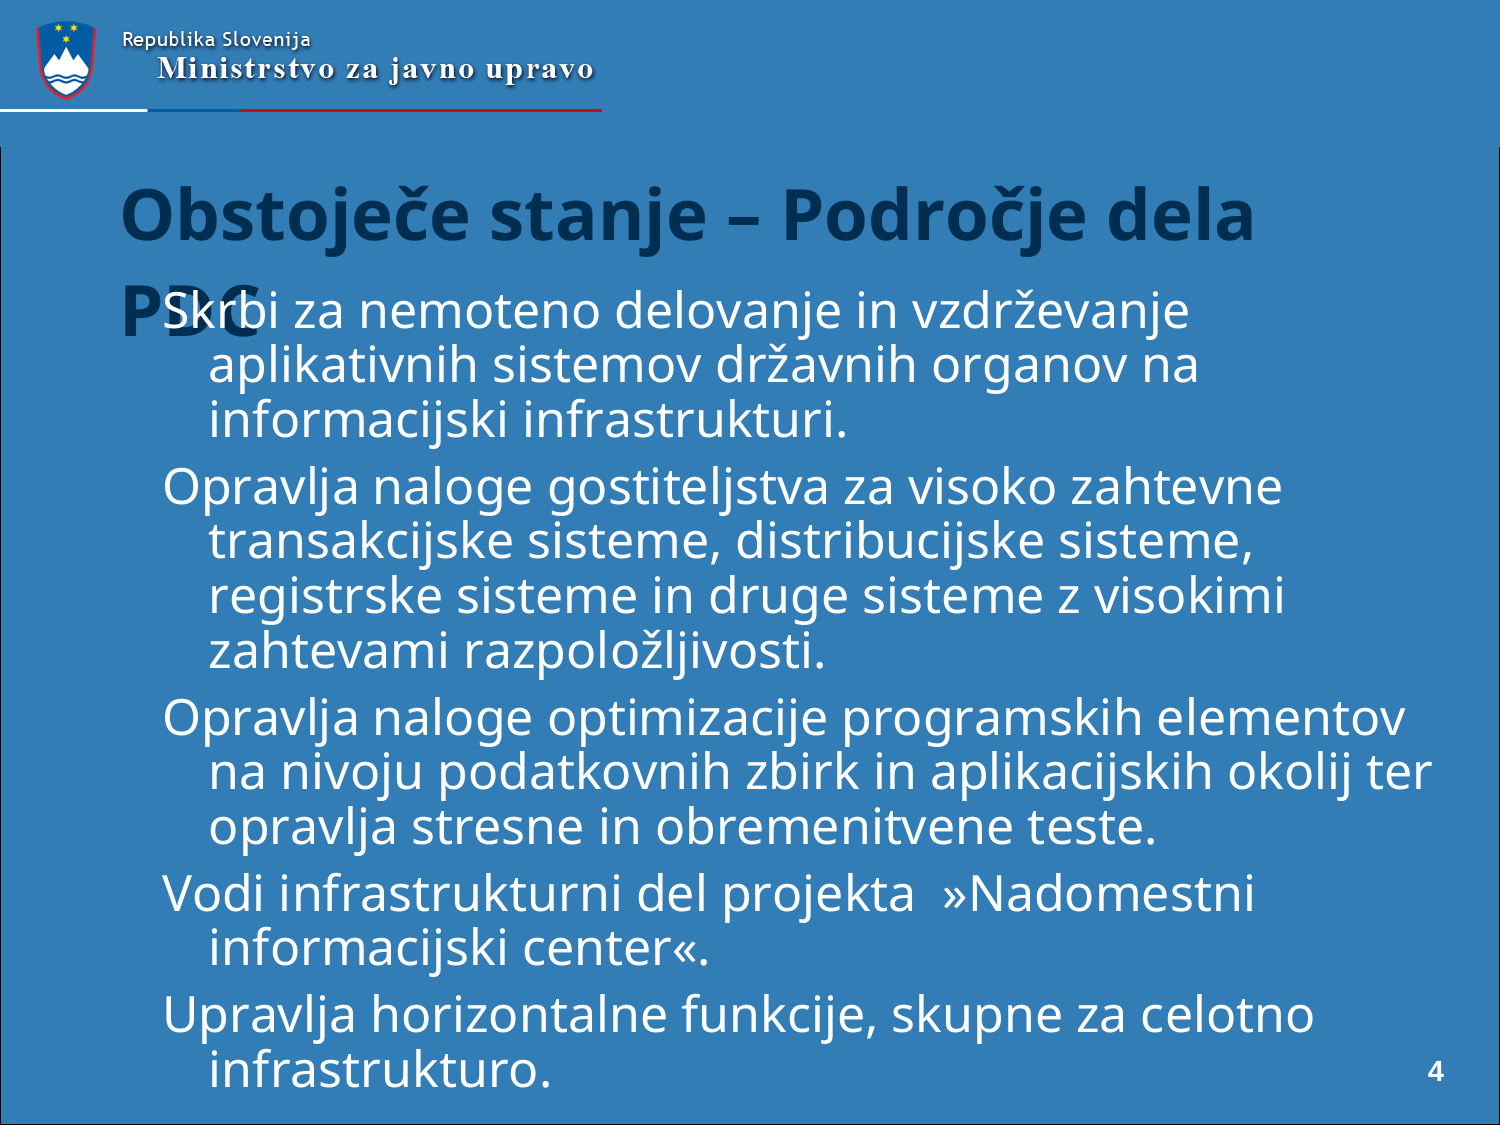

# Obstoječe stanje – Področje dela PDC
Skrbi za nemoteno delovanje in vzdrževanje aplikativnih sistemov državnih organov na informacijski infrastrukturi.
Opravlja naloge gostiteljstva za visoko zahtevne transakcijske sisteme, distribucijske sisteme, registrske sisteme in druge sisteme z visokimi zahtevami razpoložljivosti.
Opravlja naloge optimizacije programskih elementov na nivoju podatkovnih zbirk in aplikacijskih okolij ter opravlja stresne in obremenitvene teste.
Vodi infrastrukturni del projekta  »Nadomestni informacijski center«.
Upravlja horizontalne funkcije, skupne za celotno infrastrukturo.
4